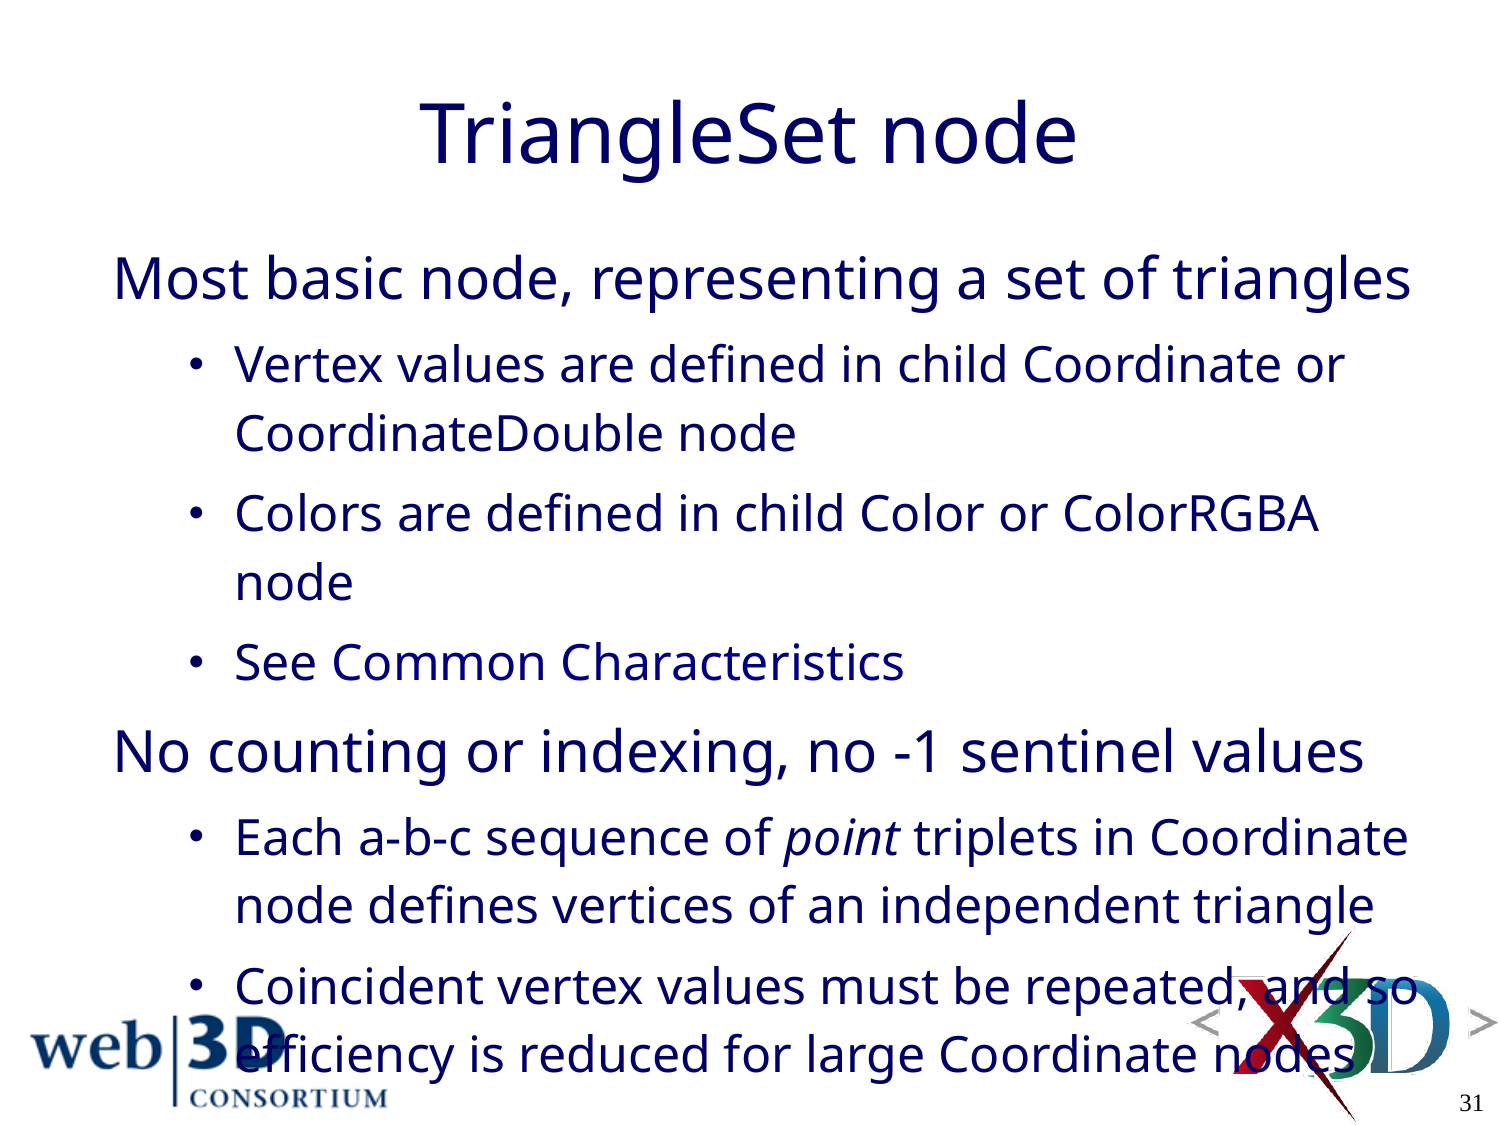

# TriangleSet node
Most basic node, representing a set of triangles
Vertex values are defined in child Coordinate or CoordinateDouble node
Colors are defined in child Color or ColorRGBA node
See Common Characteristics
No counting or indexing, no -1 sentinel values
Each a-b-c sequence of point triplets in Coordinate node defines vertices of an independent triangle
Coincident vertex values must be repeated, and so efficiency is reduced for large Coordinate nodes